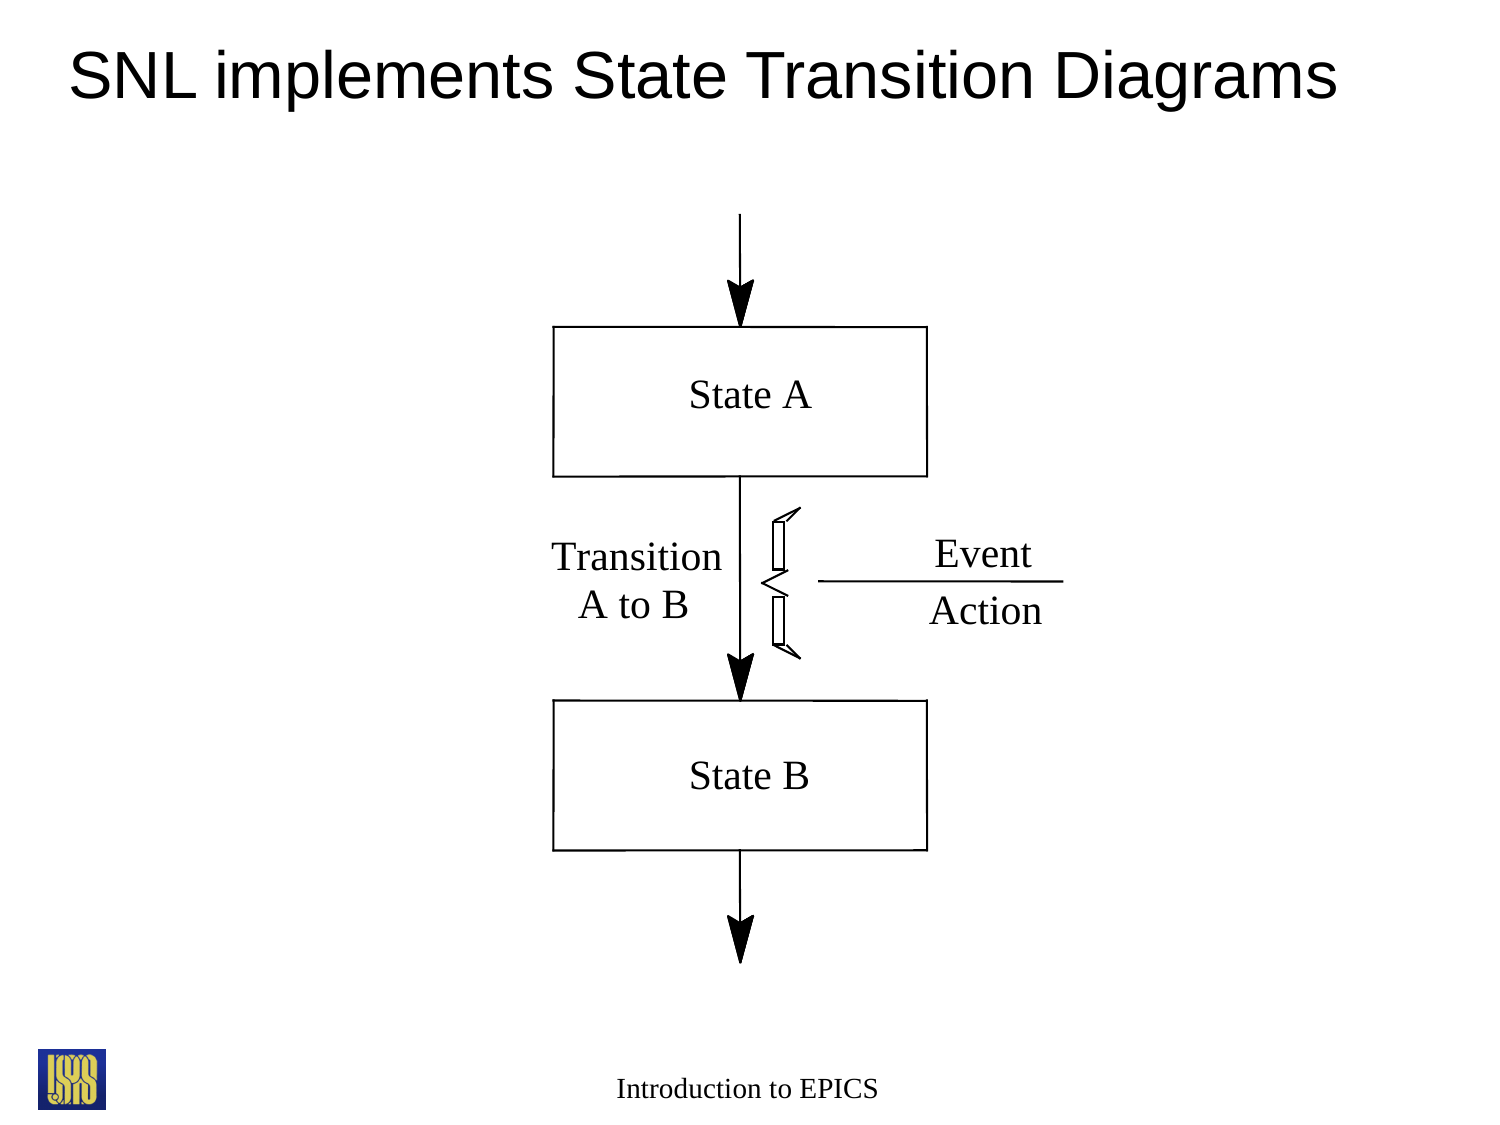

# SNL implements State Transition Diagrams
State A
Event
Transition
A to B
Action
State B
[Your Presentation Title]